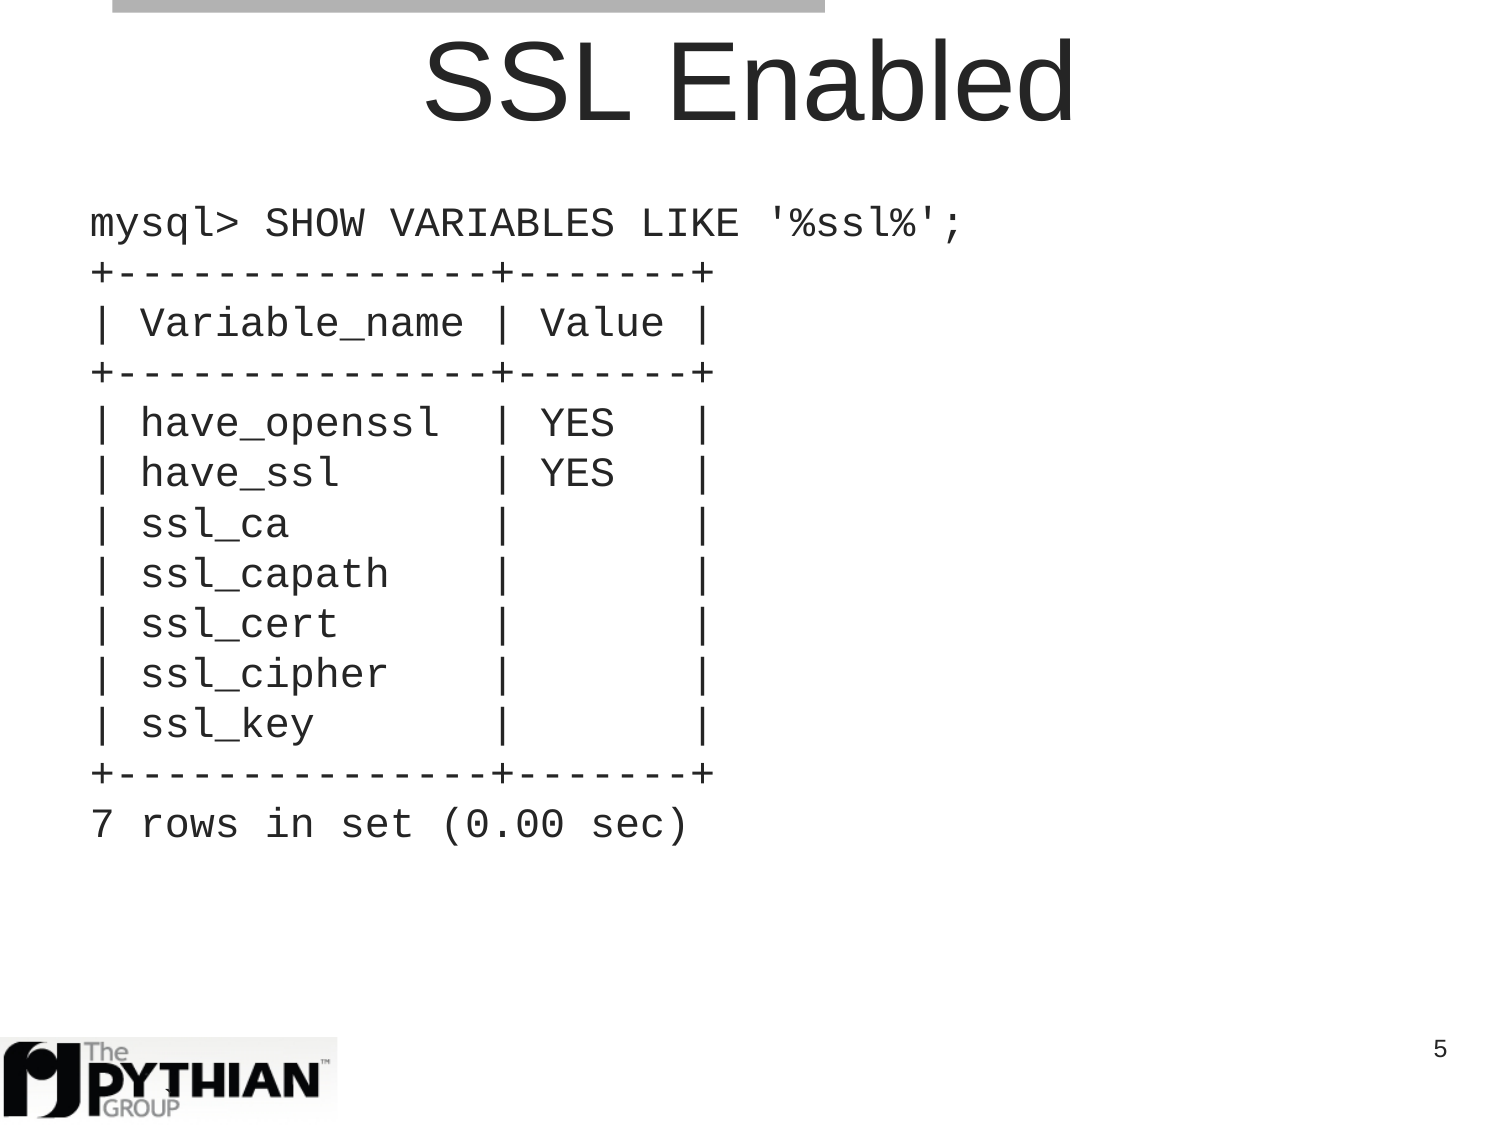

SSL Enabled
mysql> SHOW VARIABLES LIKE '%ssl%';
+---------------+-------+
| Variable_name | Value |
+---------------+-------+
| have_openssl | YES |
| have_ssl | YES |
| ssl_ca | |
| ssl_capath | |
| ssl_cert | |
| ssl_cipher | |
| ssl_key | |
+---------------+-------+
7 rows in set (0.00 sec)